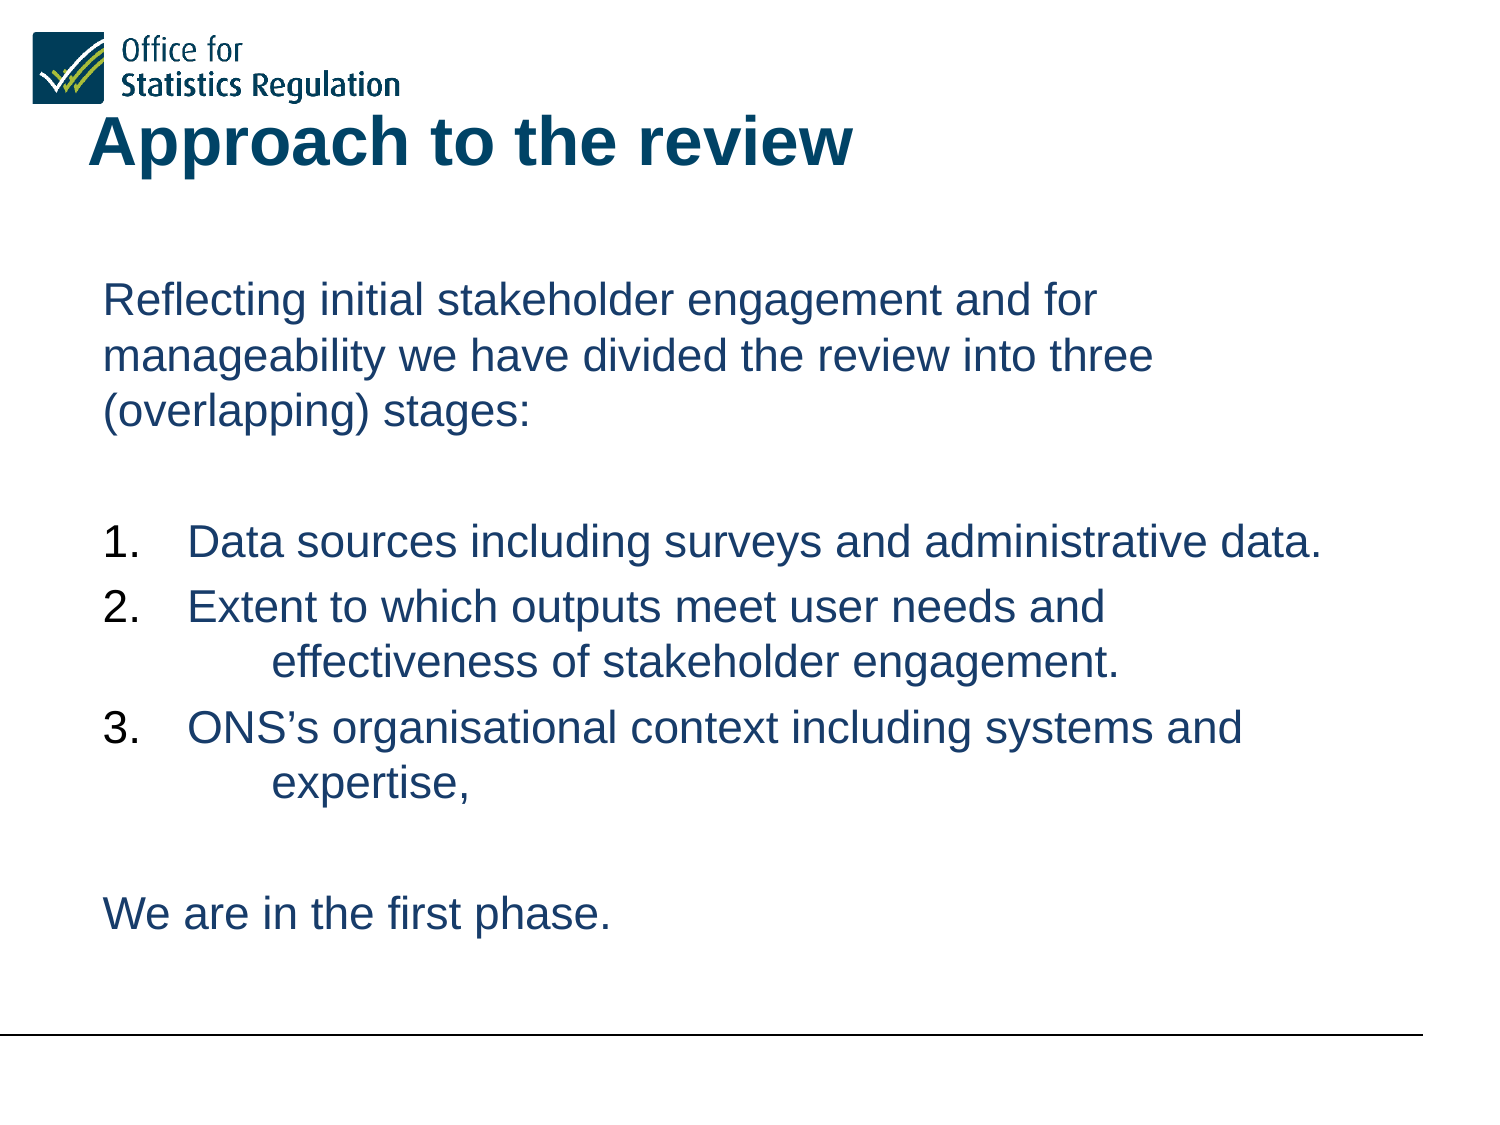

# Approach to the review
Reflecting initial stakeholder engagement and for manageability we have divided the review into three (overlapping) stages:
Data sources including surveys and administrative data.
Extent to which outputs meet user needs and effectiveness of stakeholder engagement.
ONS’s organisational context including systems and expertise,
We are in the first phase.